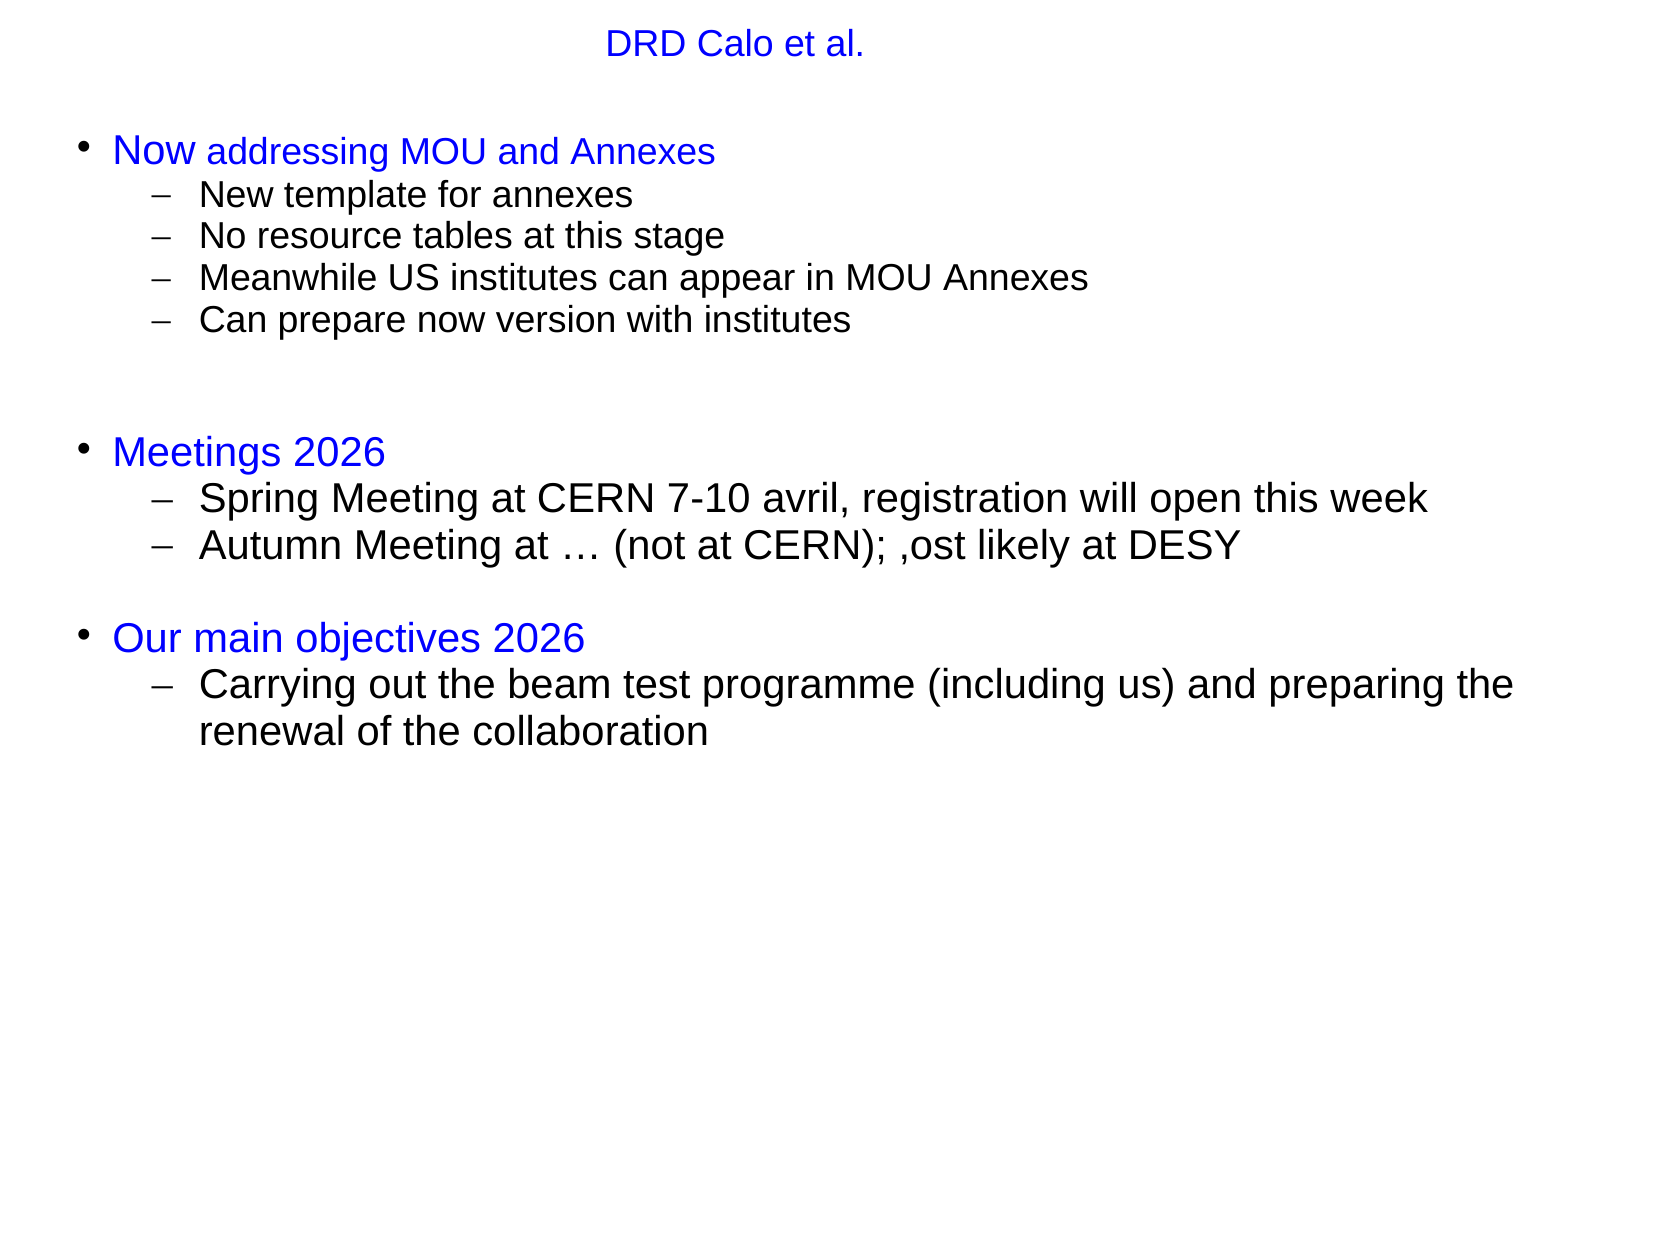

DRD Calo et al.
Now addressing MOU and Annexes
New template for annexes
No resource tables at this stage
Meanwhile US institutes can appear in MOU Annexes
Can prepare now version with institutes
Meetings 2026
Spring Meeting at CERN 7-10 avril, registration will open this week
Autumn Meeting at … (not at CERN); ,ost likely at DESY
Our main objectives 2026
Carrying out the beam test programme (including us) and preparing the
renewal of the collaboration